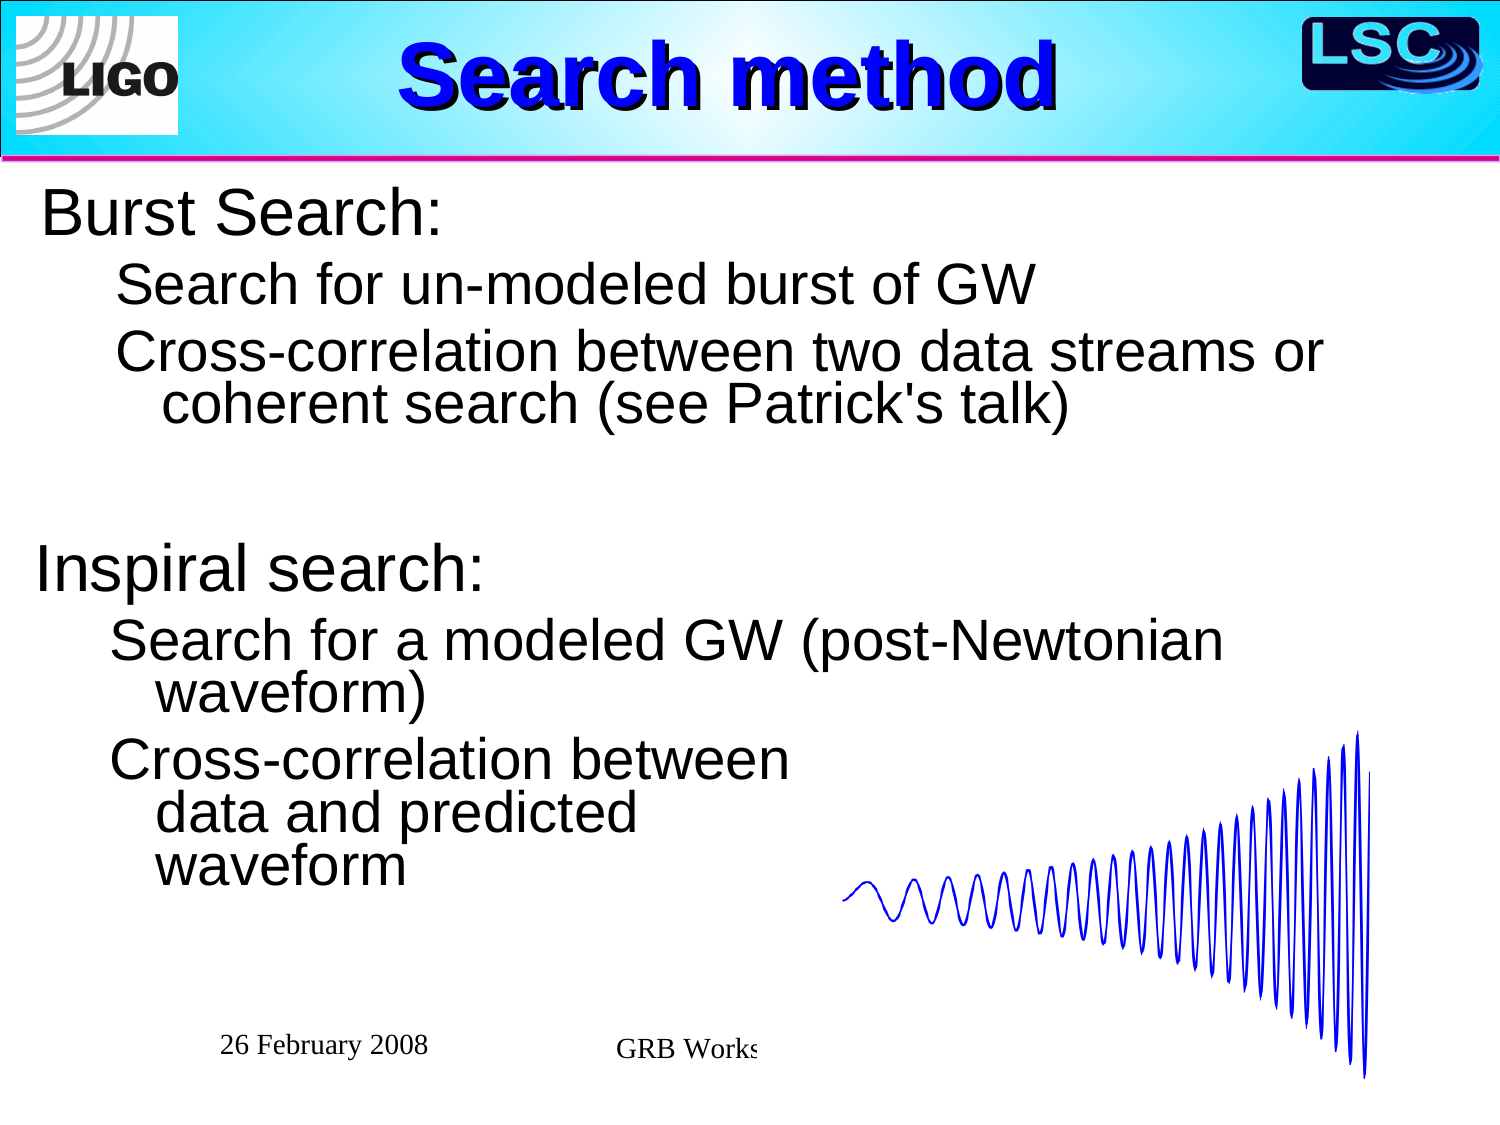

# Search method
Burst Search:
Search for un-modeled burst of GW
Cross-correlation between two data streams or coherent search (see Patrick's talk)
Inspiral search:
Search for a modeled GW (post-Newtonian waveform)
Cross-correlation between
data and predicted
waveform
26 February 2008
GRB Workshop Rome
7